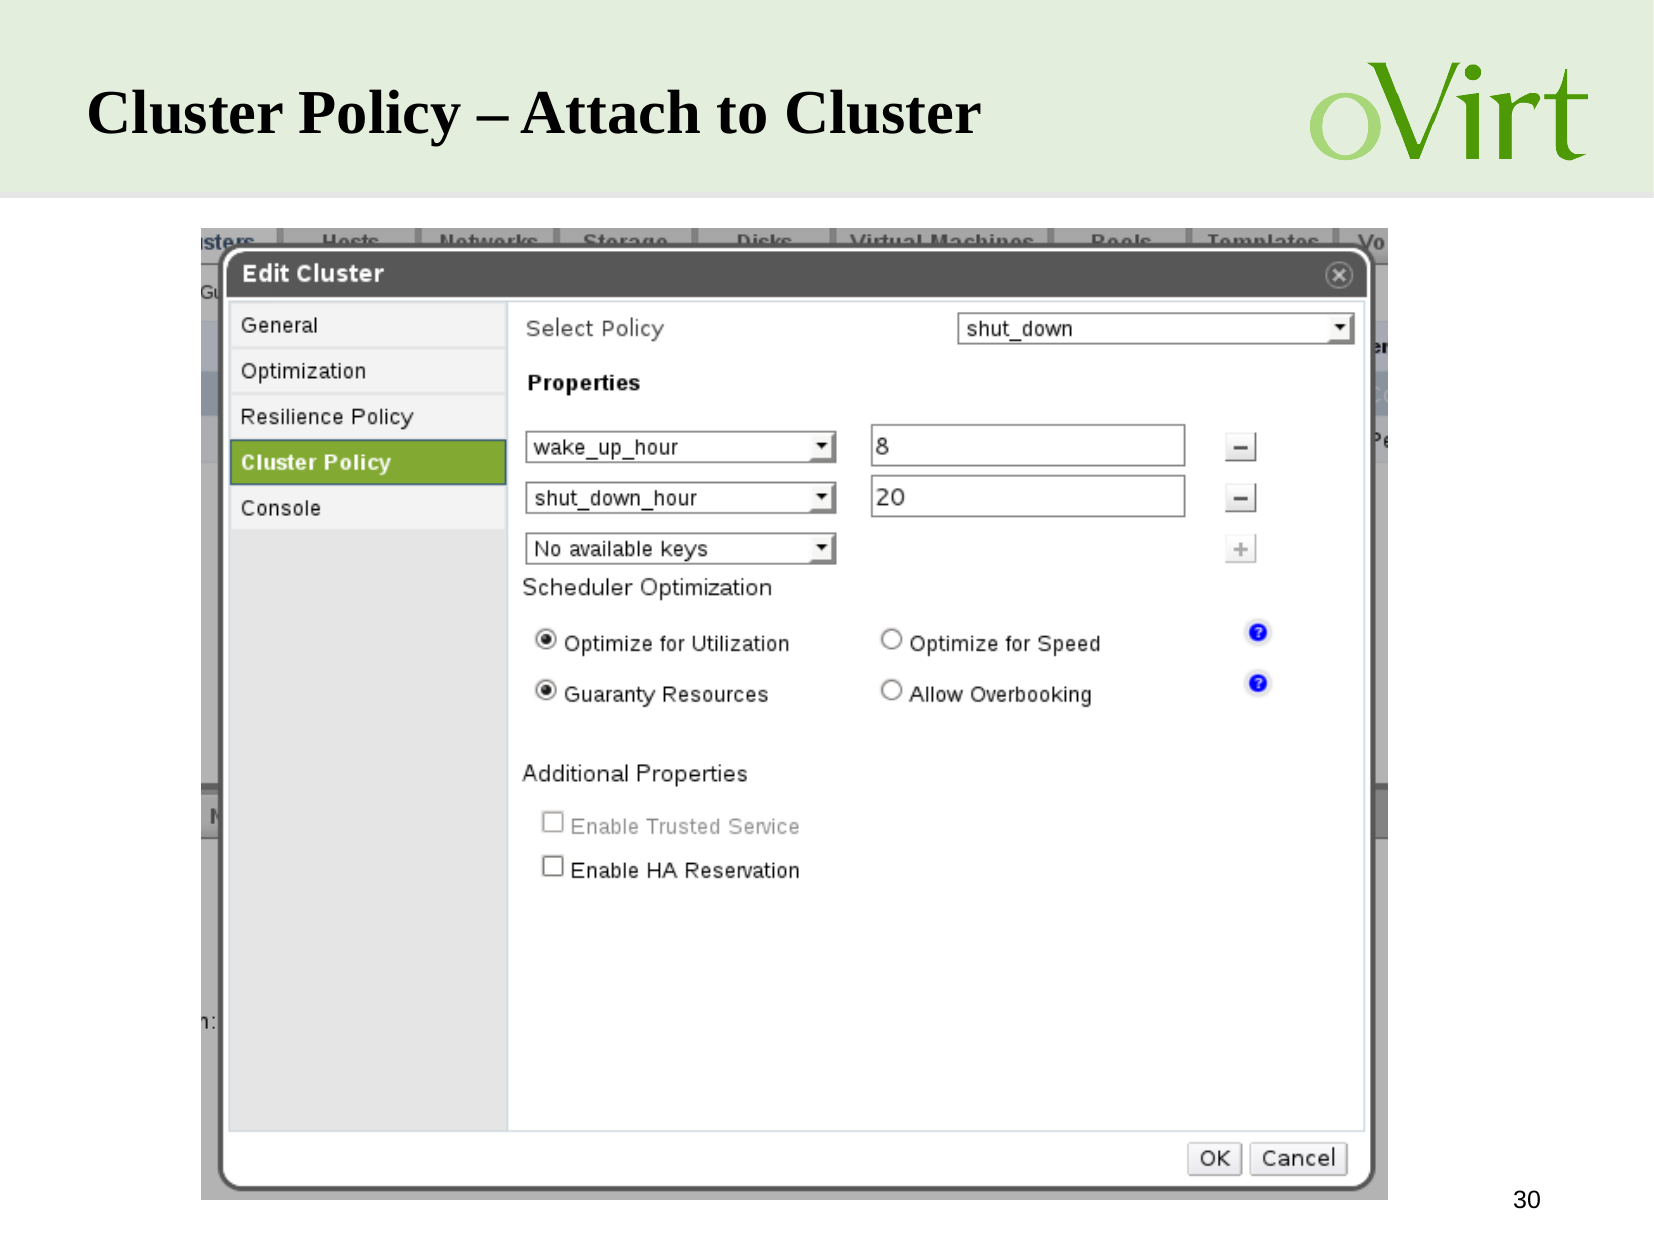

# Cluster Policy – Attach to Cluster